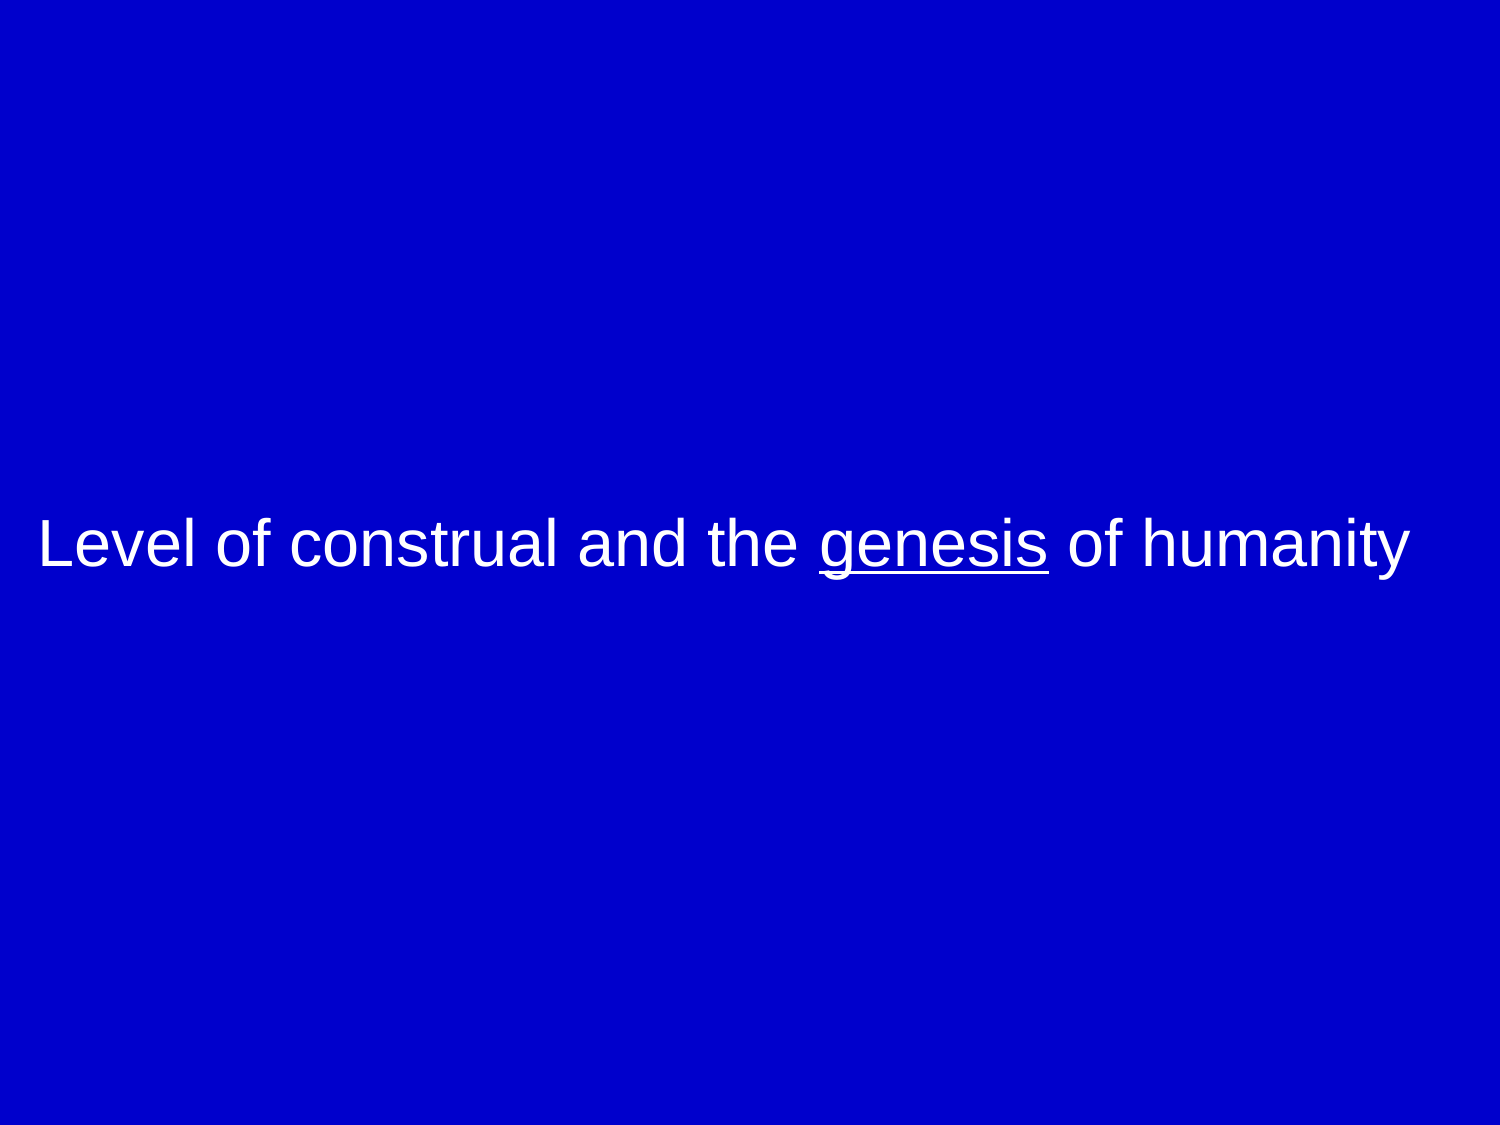

# Level of construal and the genesis of humanity